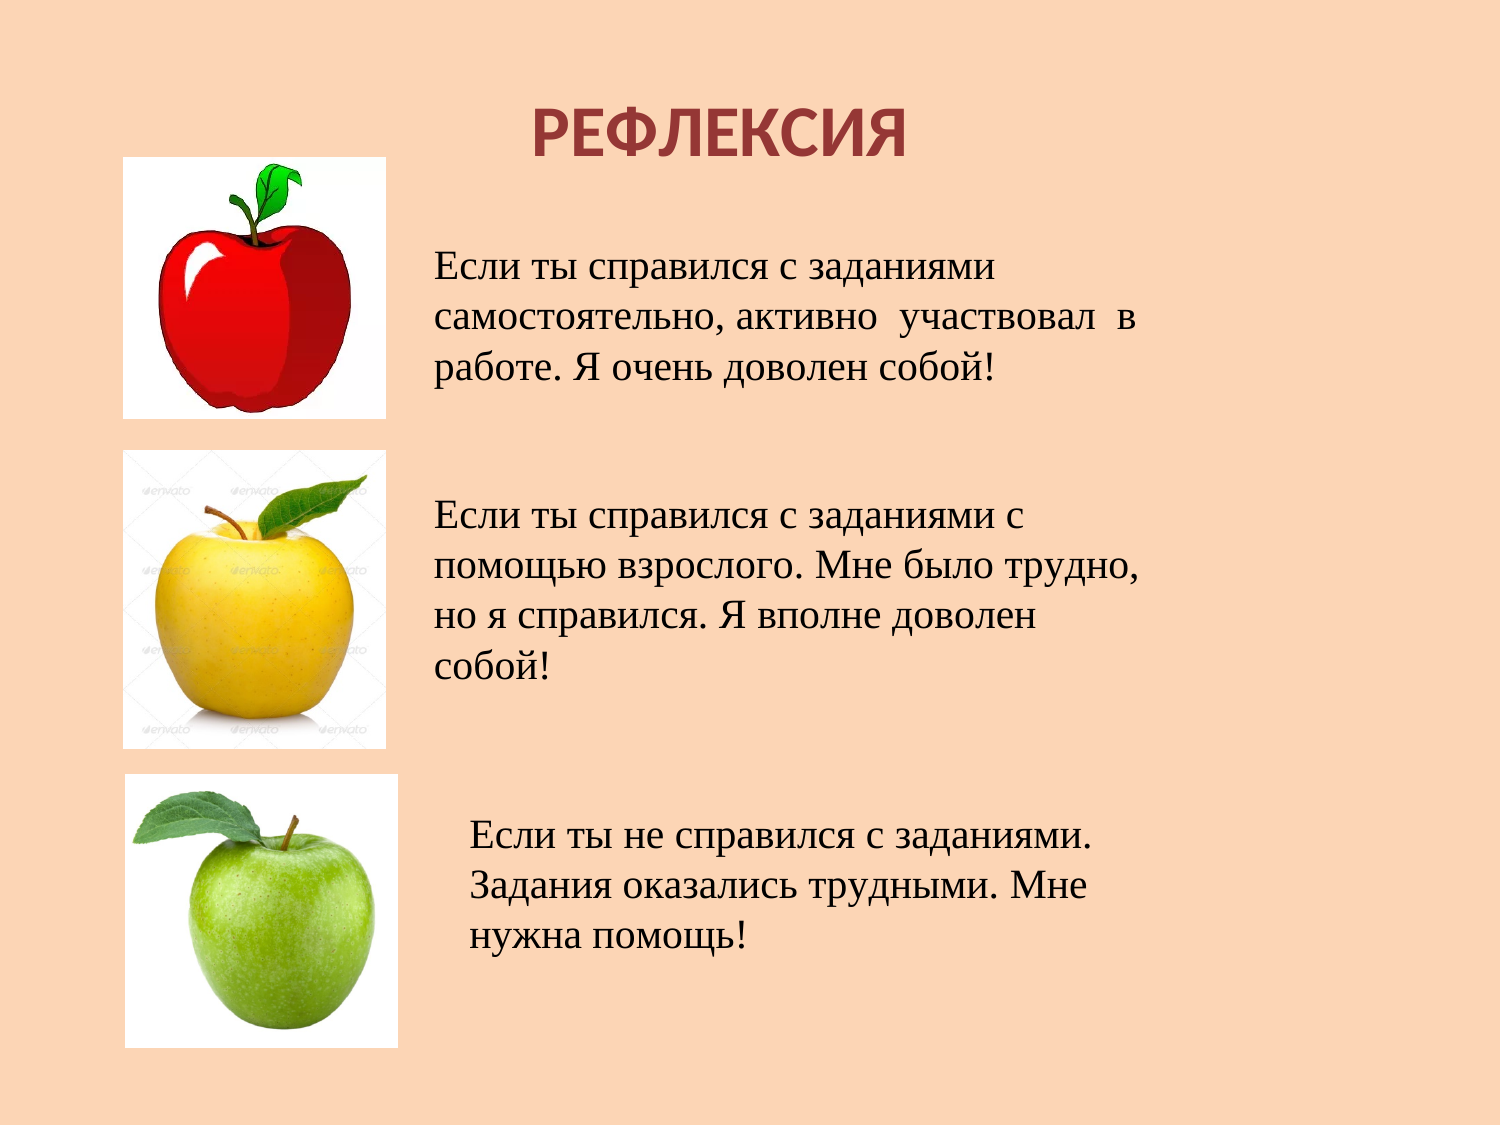

РЕФЛЕКСИЯ
Если ты справился с заданиями самостоятельно, активно участвовал в работе. Я очень доволен собой!
Если ты справился с заданиями с помощью взрослого. Мне было трудно, но я справился. Я вполне доволен собой!
Если ты не справился с заданиями. Задания оказались трудными. Мне нужна помощь!